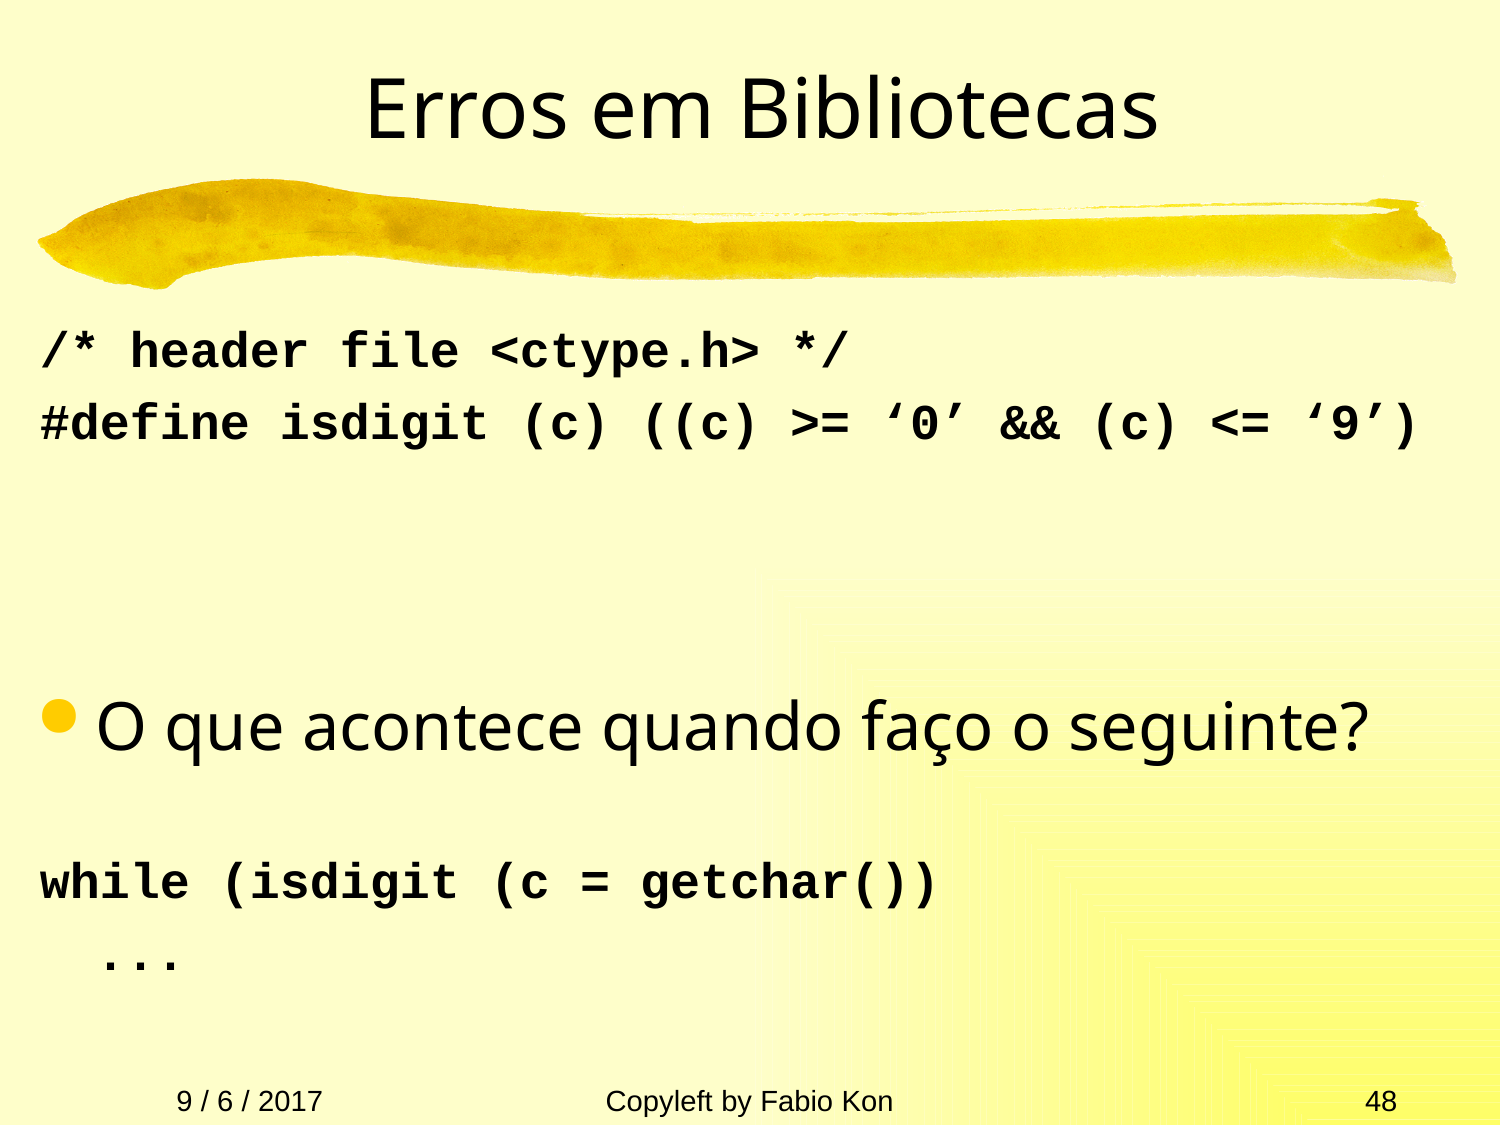

# Erros em Bibliotecas
/* header file <ctype.h> */
#define isdigit (c) ((c) >= ‘0’ && (c) <= ‘9’)
O que acontece quando faço o seguinte?
while (isdigit (c = getchar())
	...
ECOOP'99 OOOSW
48